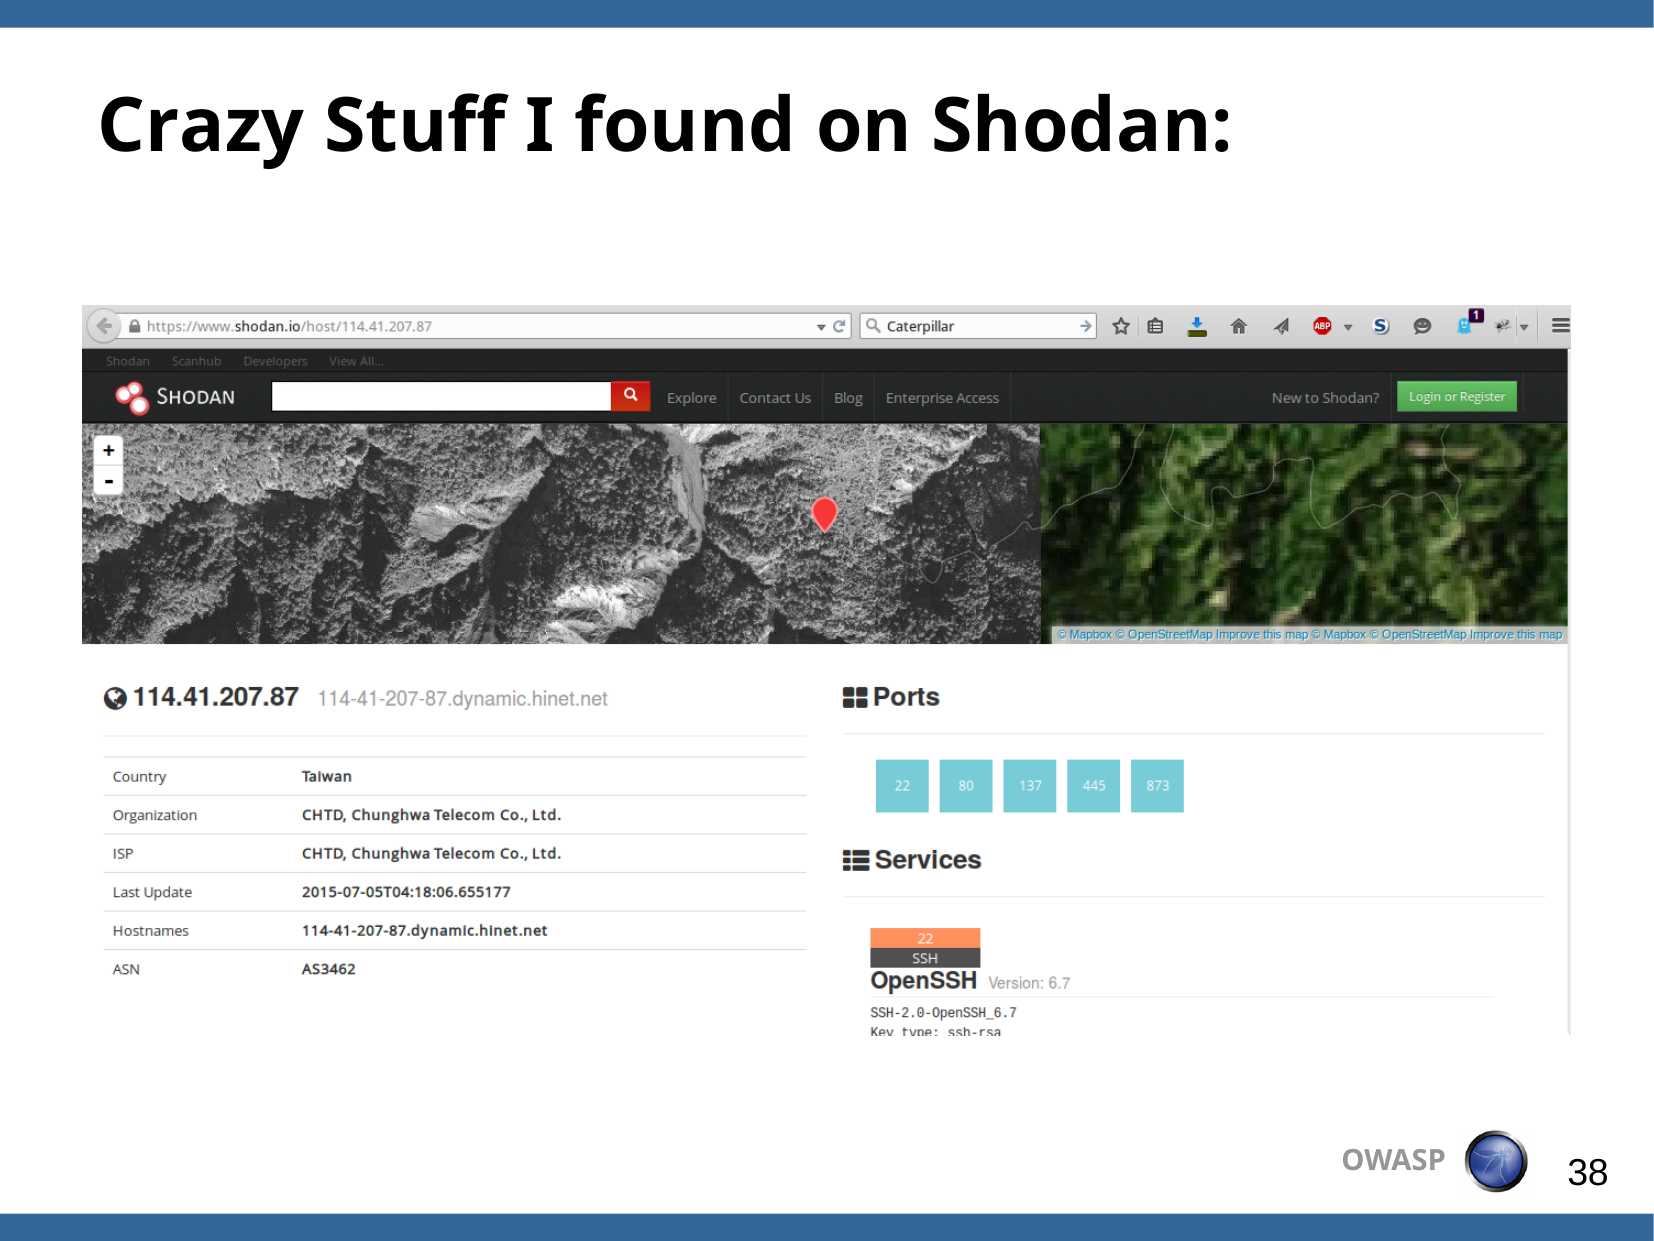

# Crazy Stuff I found on Shodan:
38